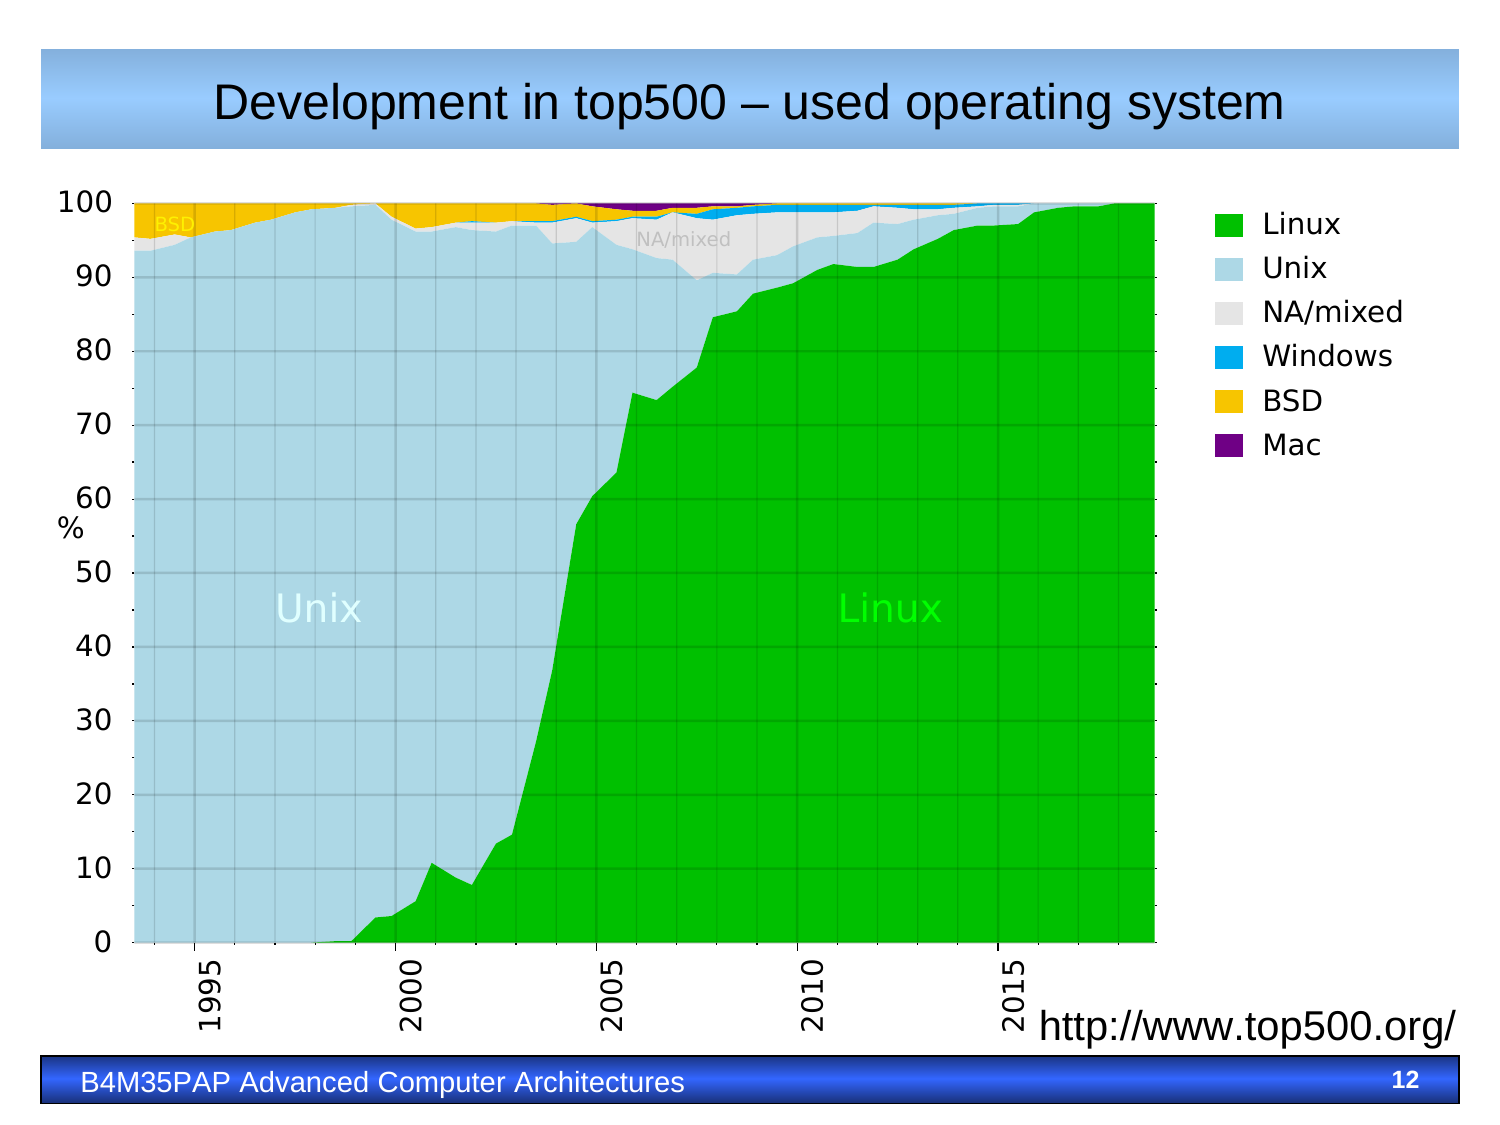

# Development in top500 – used operating system
http://www.top500.org/